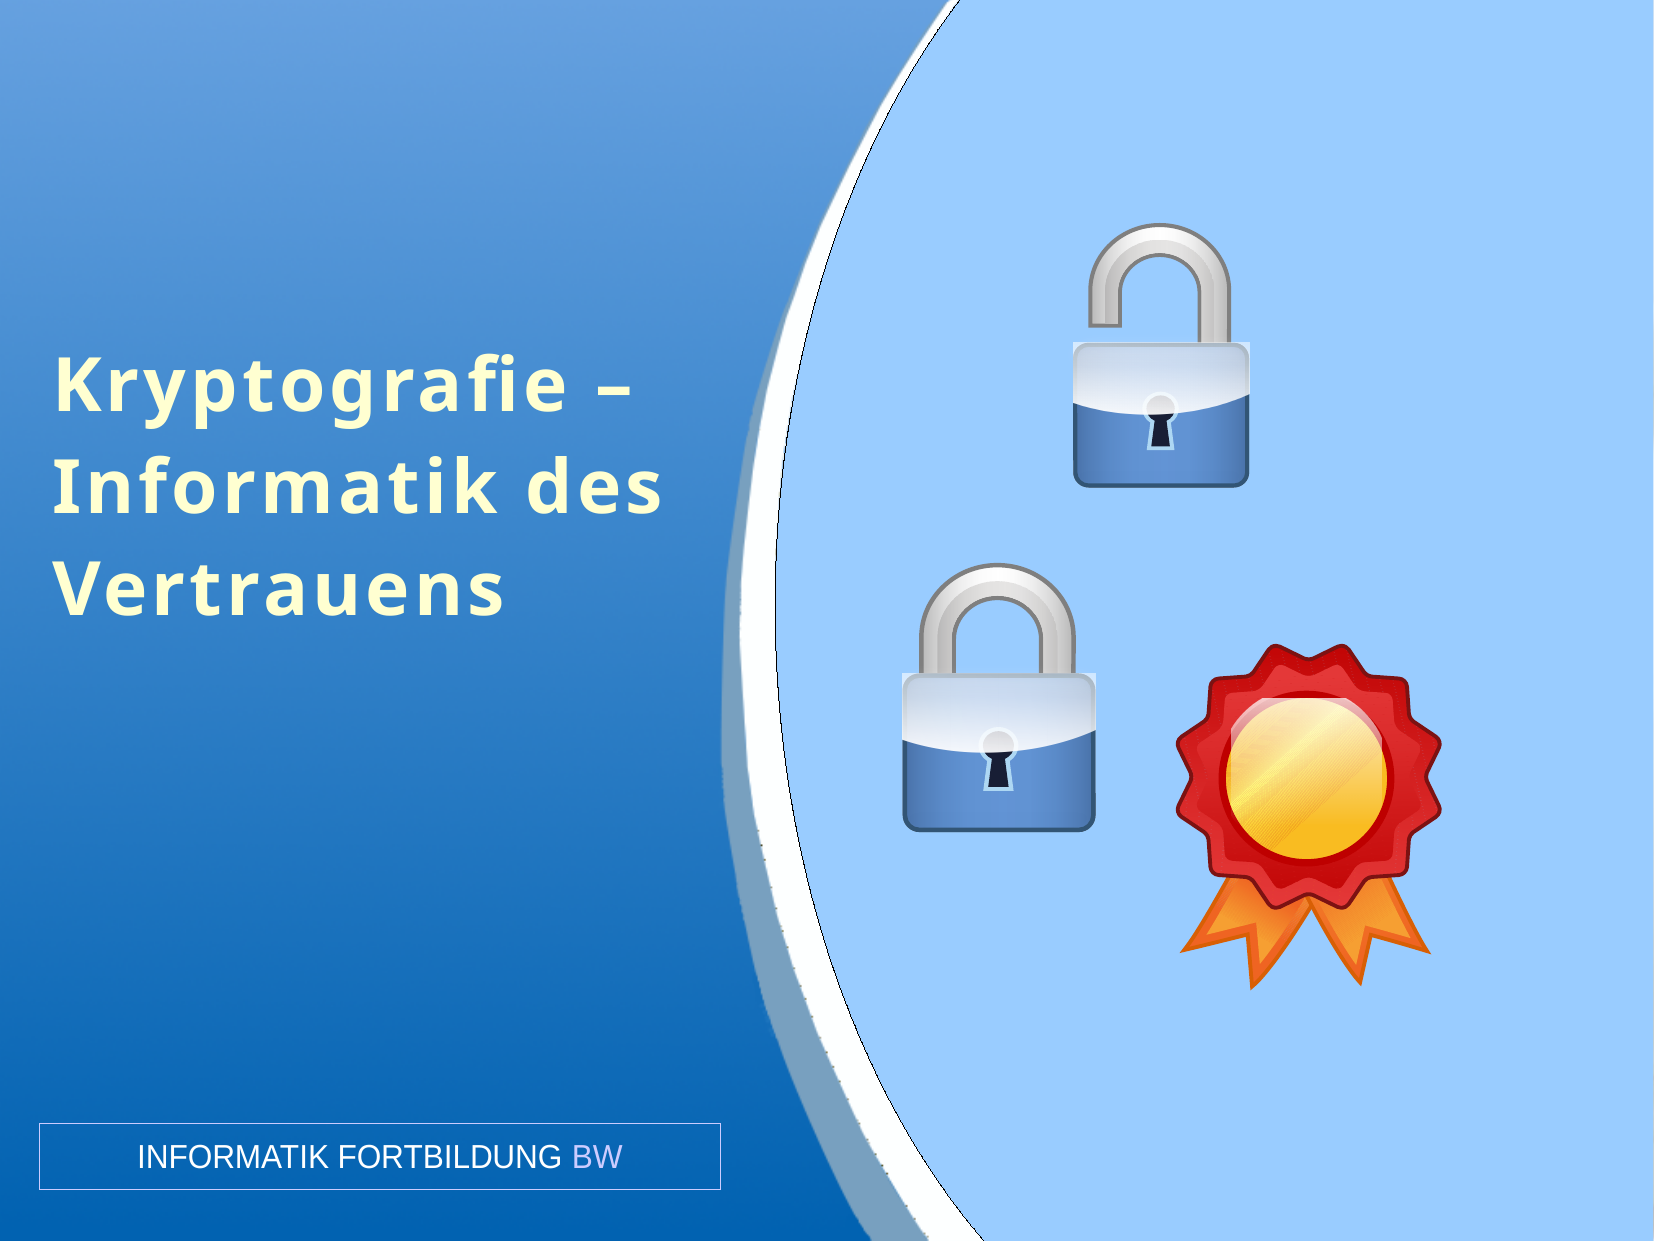

Kryptografie – Informatik des Vertrauens
INFORMATIK FORTBILDUNG BW
1